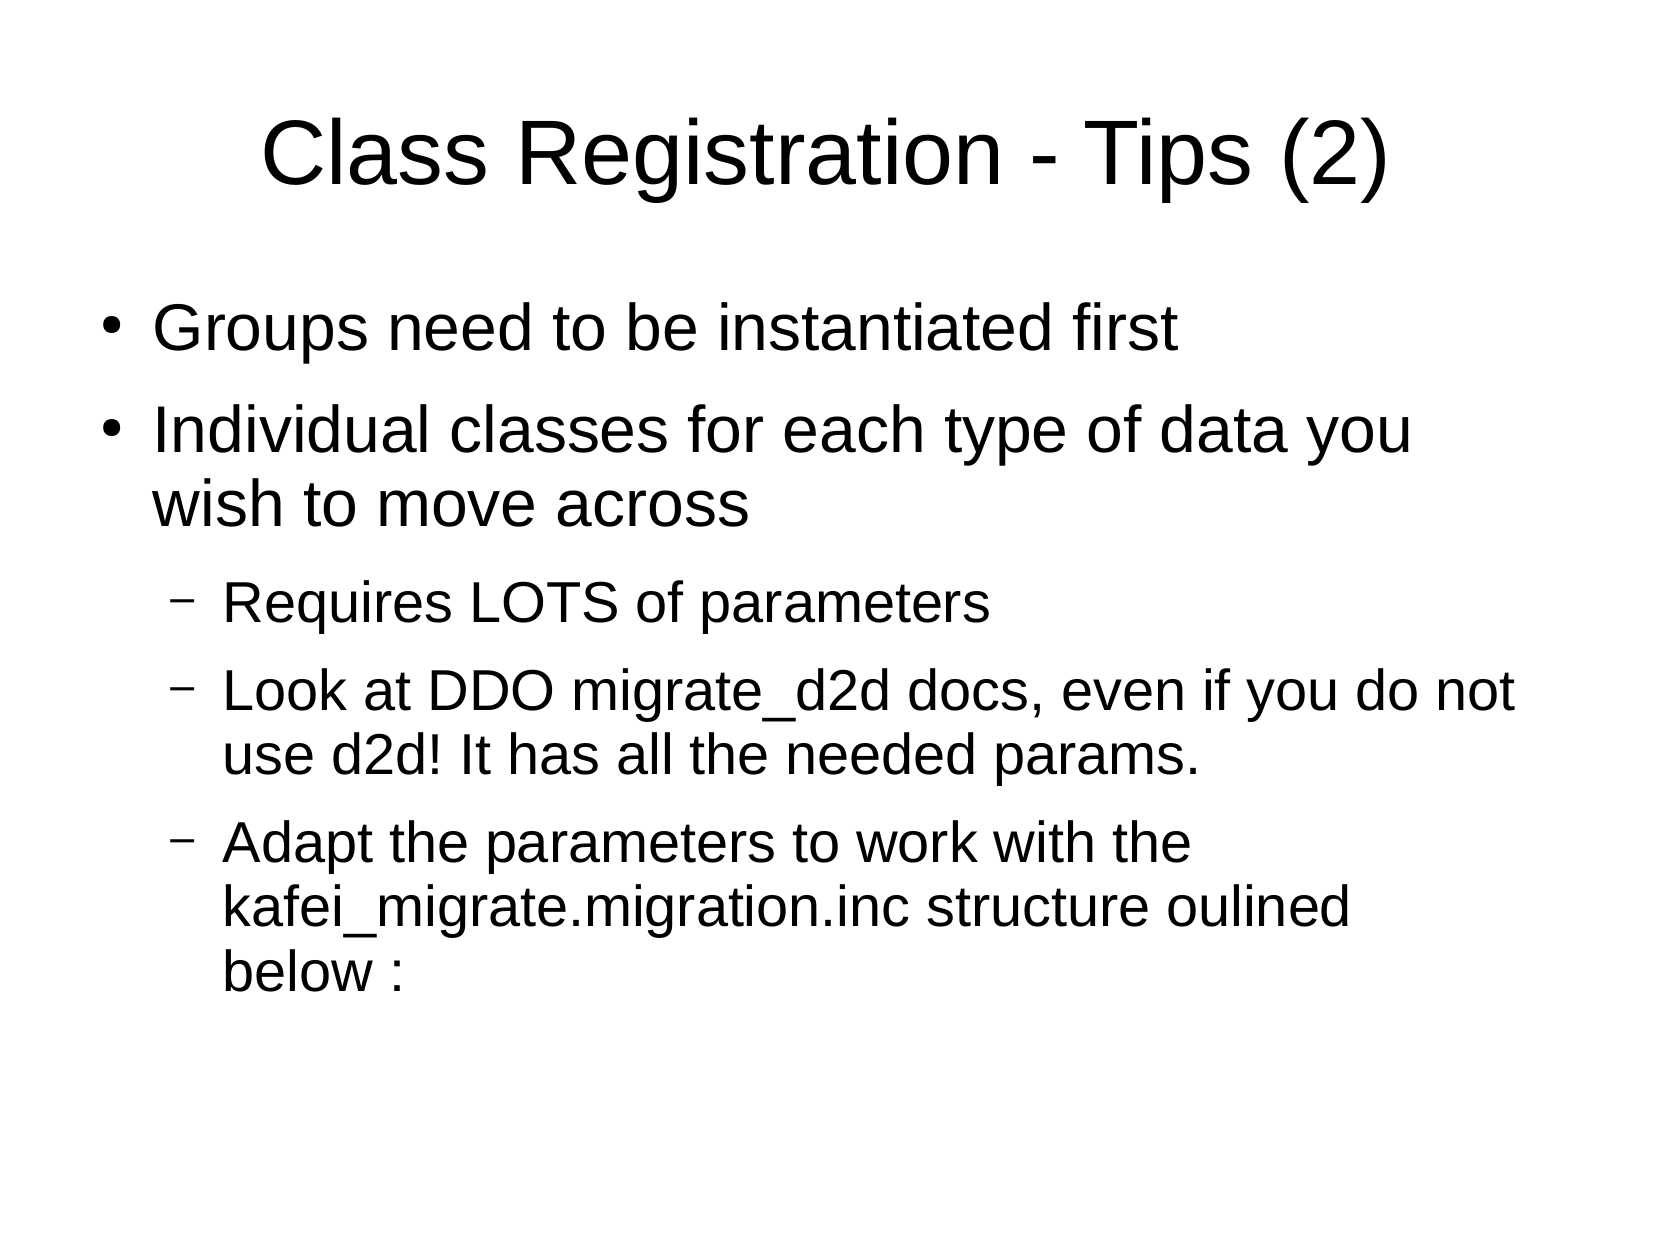

# Class Registration - Tips (2)
Groups need to be instantiated first
Individual classes for each type of data you wish to move across
Requires LOTS of parameters
Look at DDO migrate_d2d docs, even if you do not use d2d! It has all the needed params.
Adapt the parameters to work with the kafei_migrate.migration.inc structure oulined below :